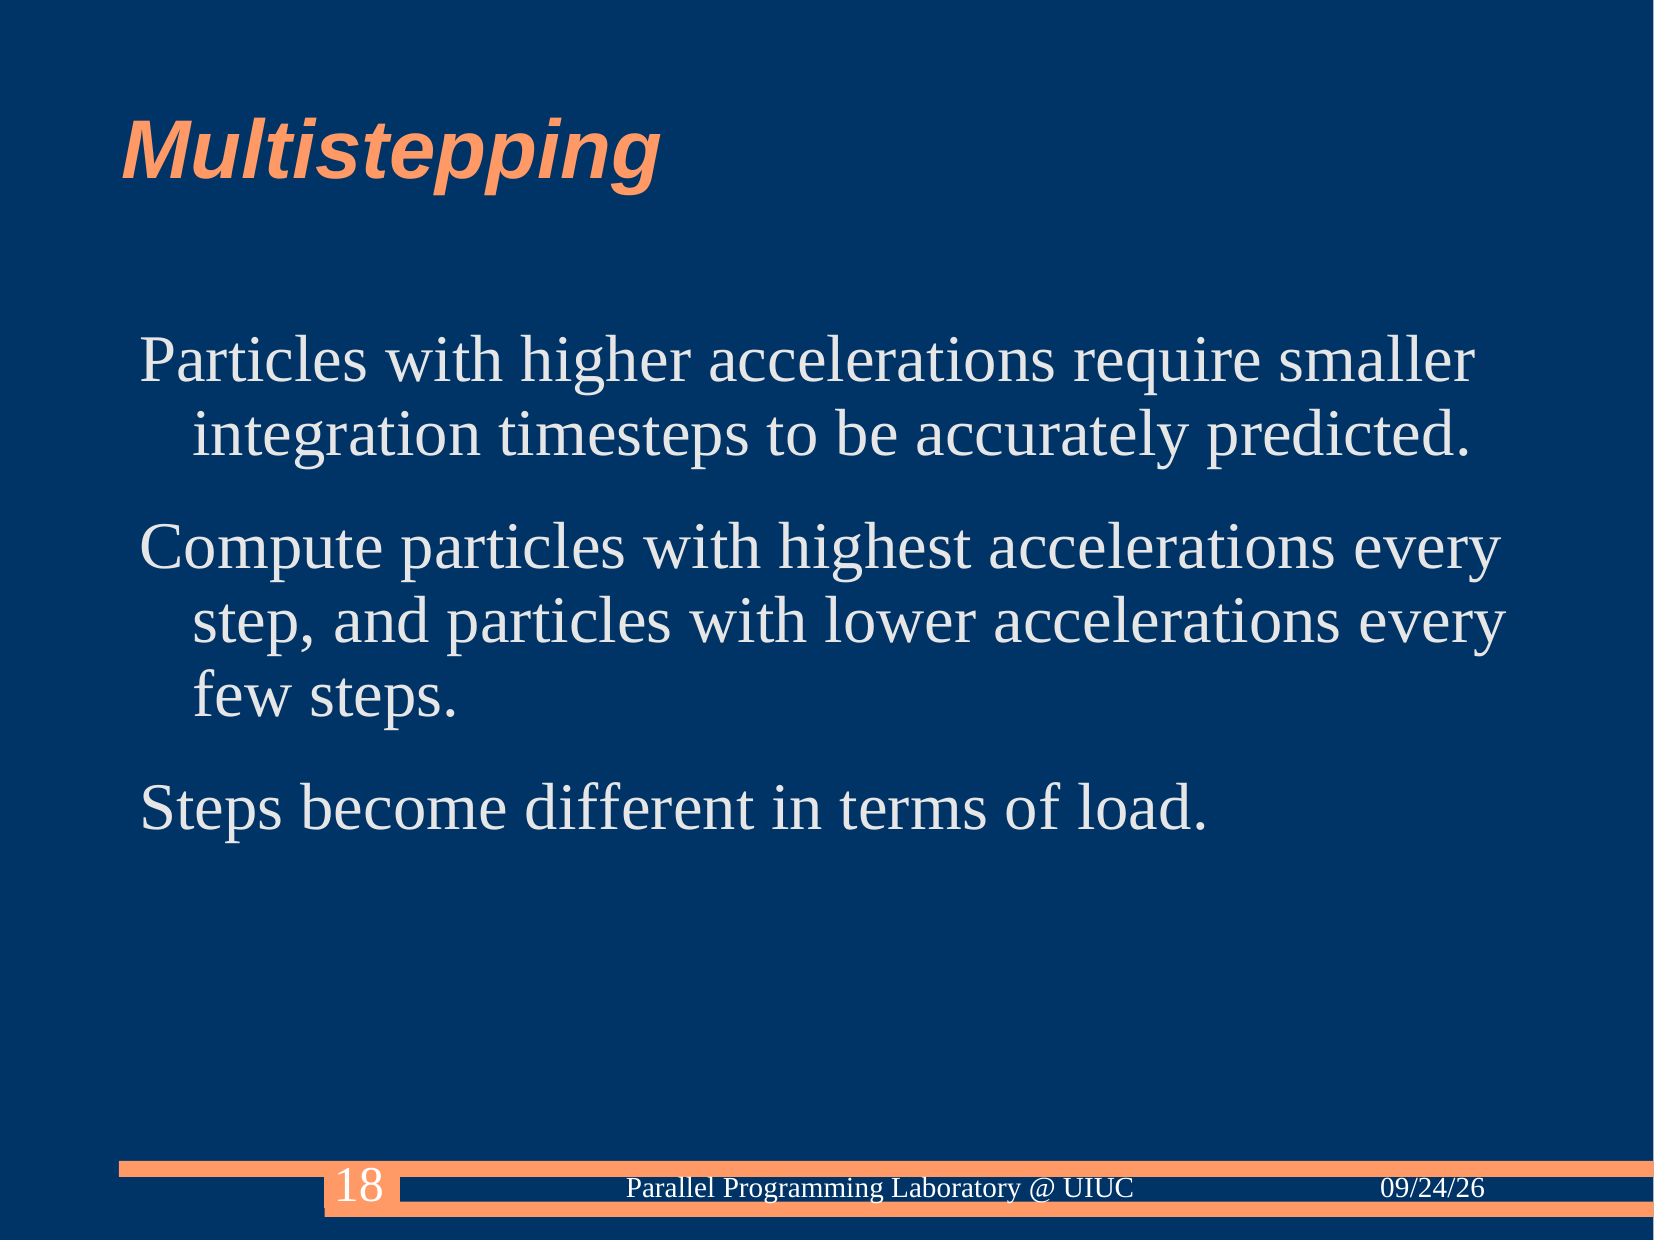

# Multistepping
Particles with higher accelerations require smaller integration timesteps to be accurately predicted.
Compute particles with highest accelerations every step, and particles with lower accelerations every few steps.
Steps become different in terms of load.
Parallel Programming Laboratory @ UIUC